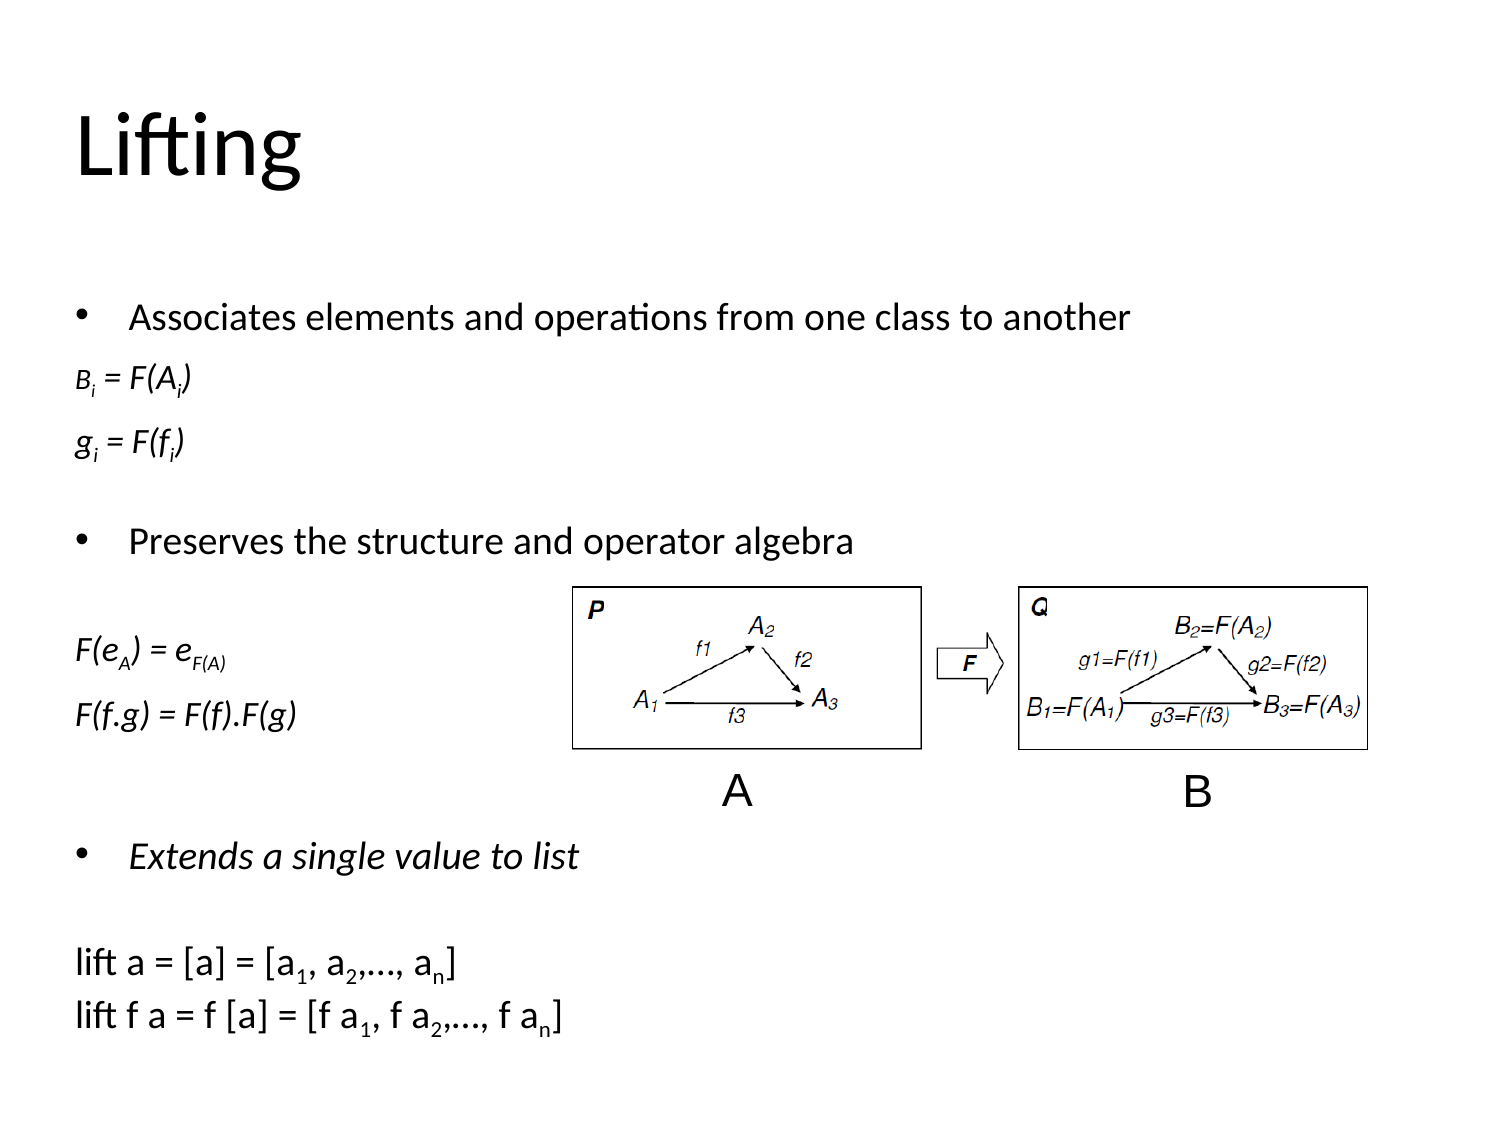

# Lifting
Associates elements and operations from one class to another
Bi = F(Ai)
gi = F(fi)
Preserves the structure and operator algebra
F(eA) = eF(A)
F(f.g) = F(f).F(g)
Extends a single value to list
lift a = [a] = [a1, a2,…, an]
lift f a = f [a] = [f a1, f a2,…, f an]
A
B